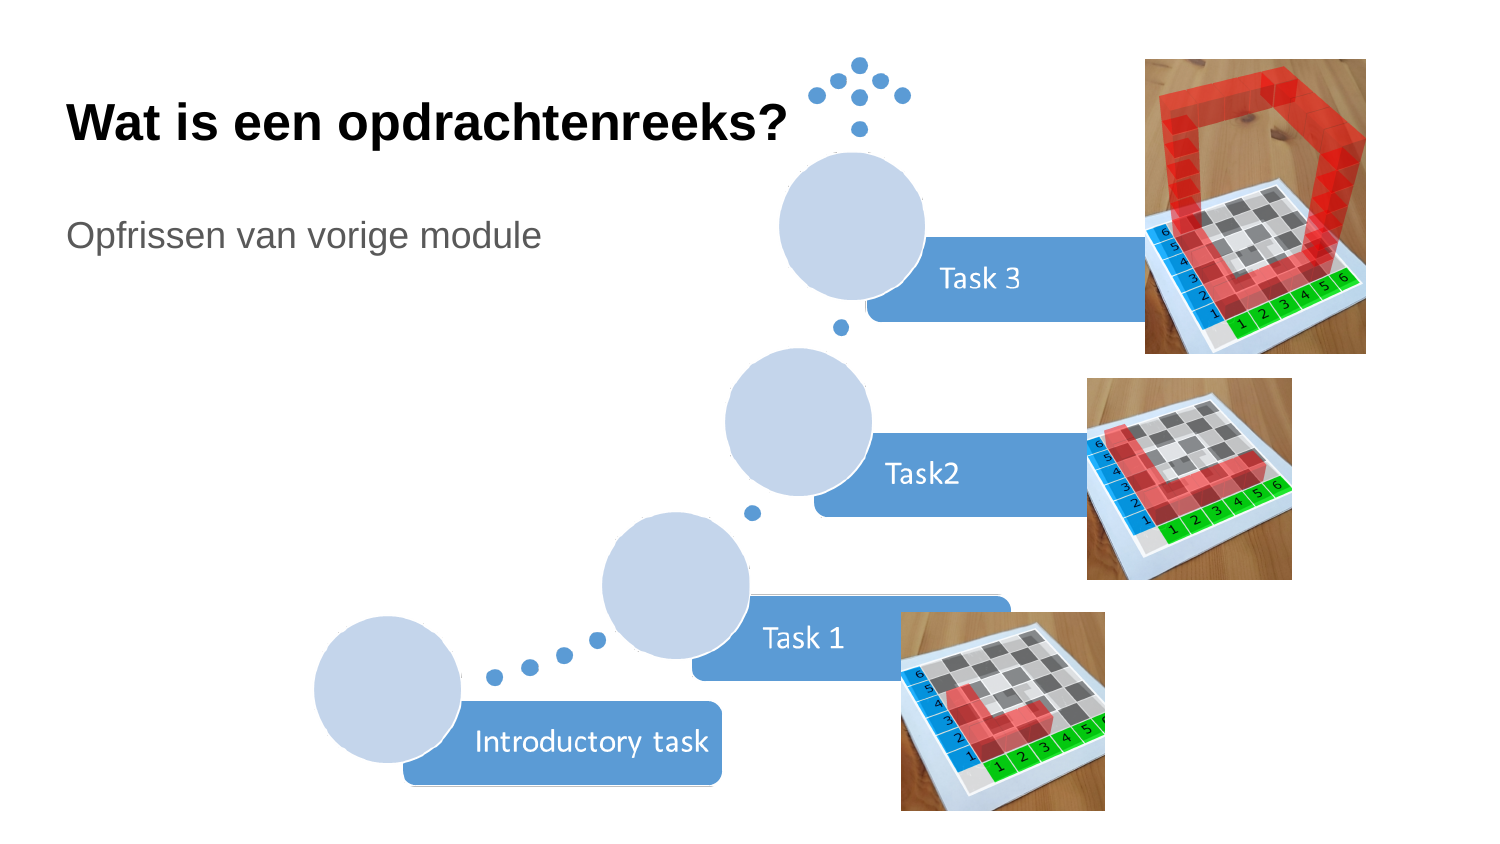

# Wat is een opdrachtenreeks?
Opfrissen van vorige module